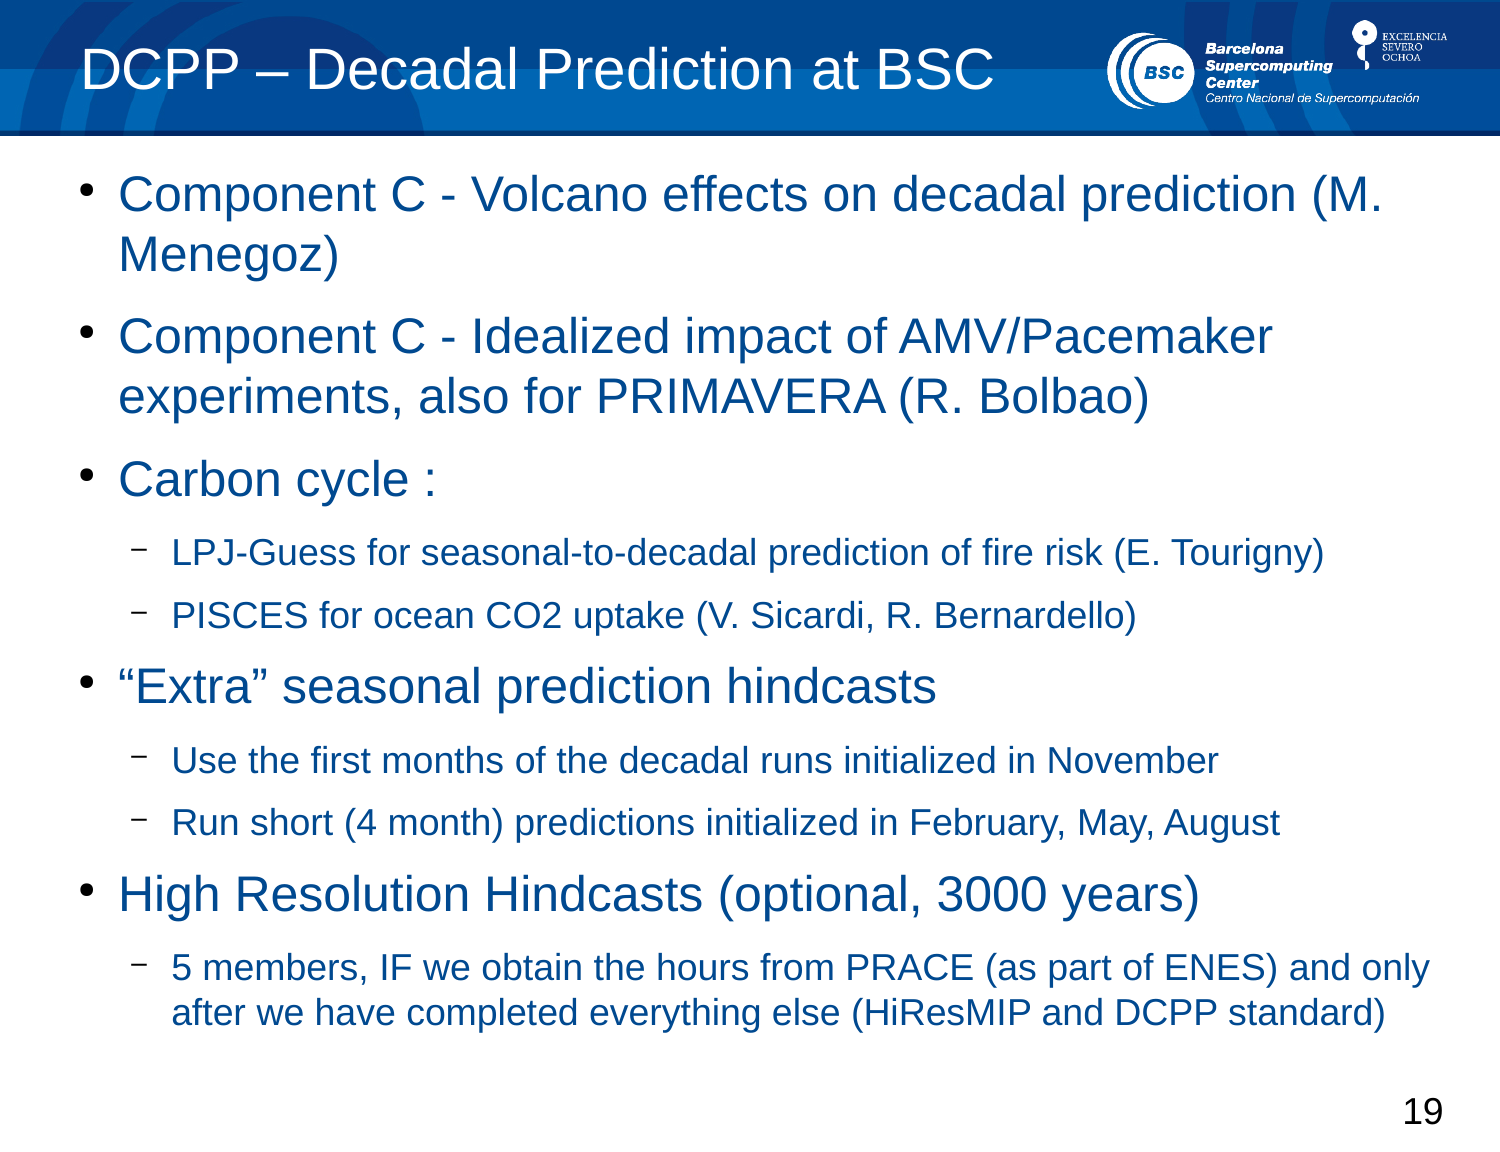

DCPP – Decadal Prediction at BSC
# Component C - Volcano effects on decadal prediction (M. Menegoz)
Component C - Idealized impact of AMV/Pacemaker experiments, also for PRIMAVERA (R. Bolbao)
Carbon cycle :
LPJ-Guess for seasonal-to-decadal prediction of fire risk (E. Tourigny)
PISCES for ocean CO2 uptake (V. Sicardi, R. Bernardello)
“Extra” seasonal prediction hindcasts
Use the first months of the decadal runs initialized in November
Run short (4 month) predictions initialized in February, May, August
High Resolution Hindcasts (optional, 3000 years)
5 members, IF we obtain the hours from PRACE (as part of ENES) and only after we have completed everything else (HiResMIP and DCPP standard)